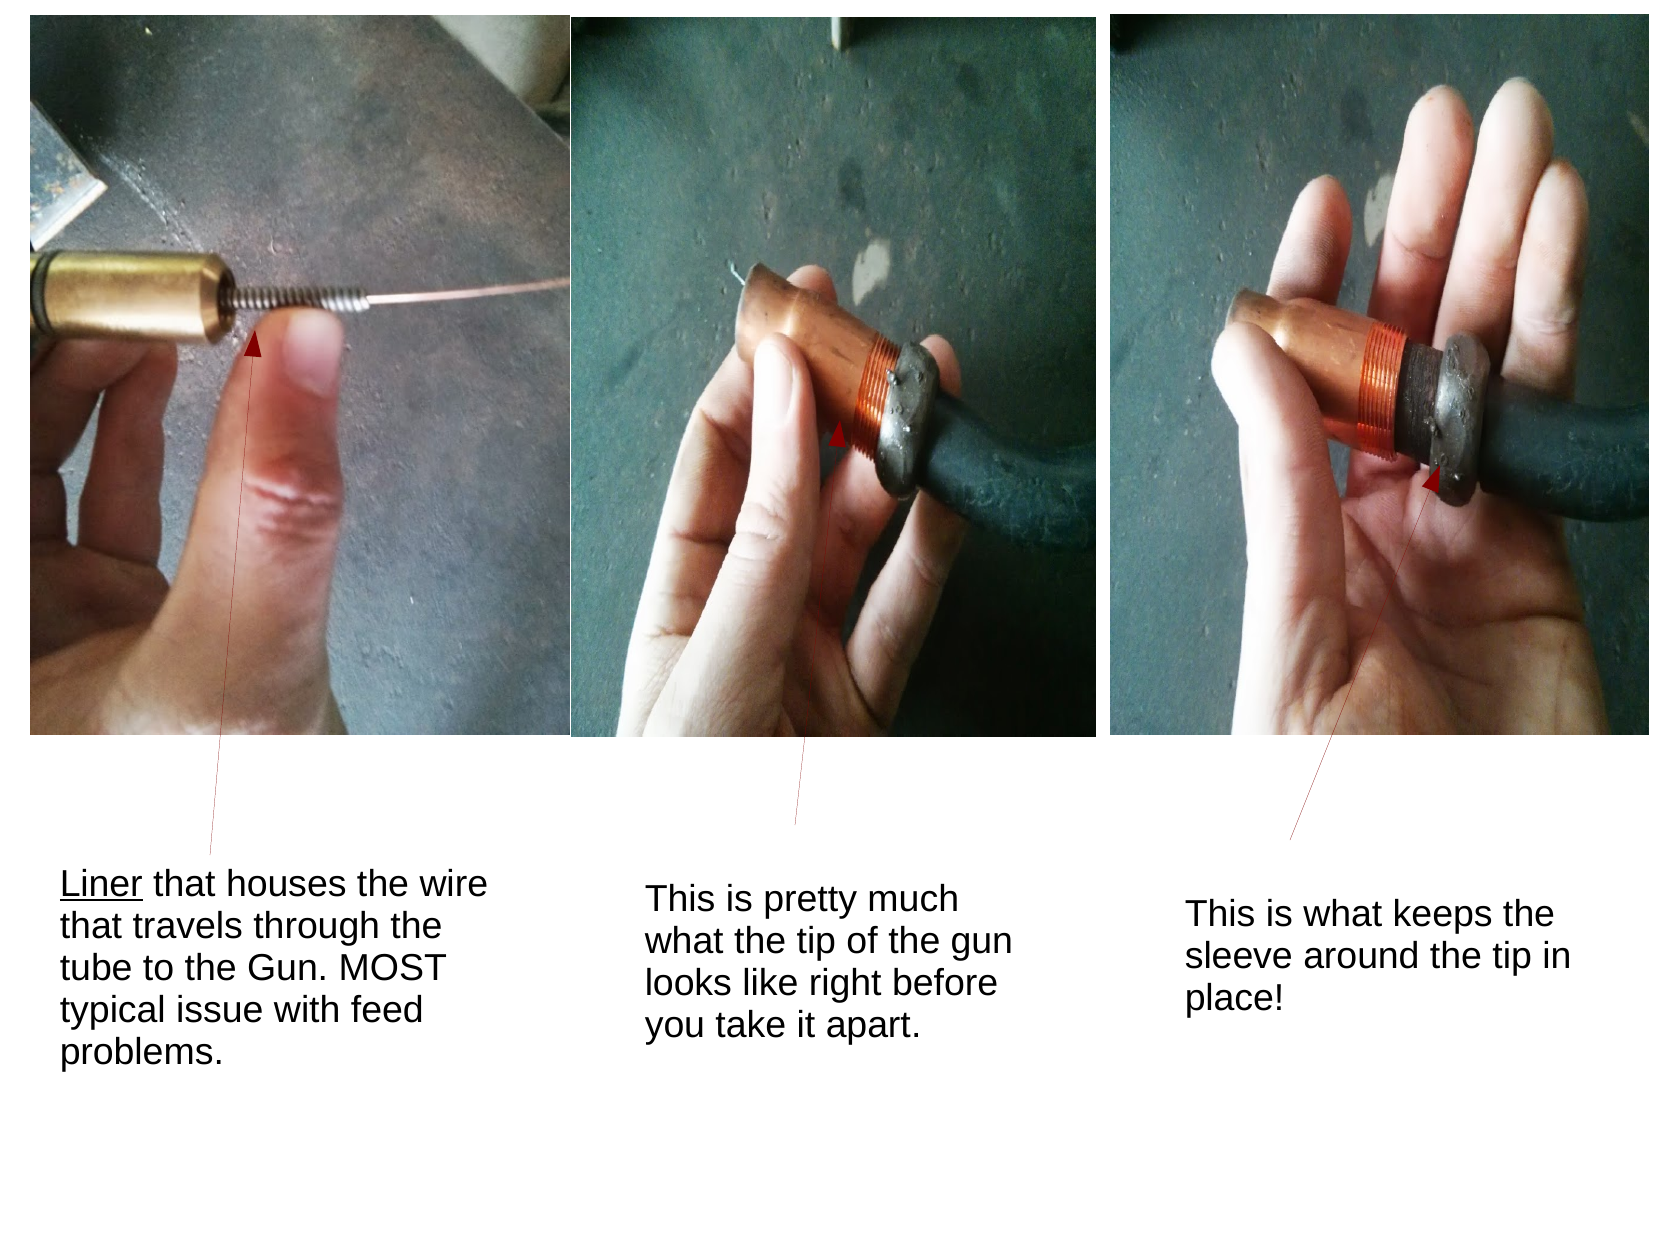

Liner that houses the wire that travels through the tube to the Gun. MOST typical issue with feed problems.
This is pretty much what the tip of the gun looks like right before you take it apart.
This is what keeps the sleeve around the tip in place!